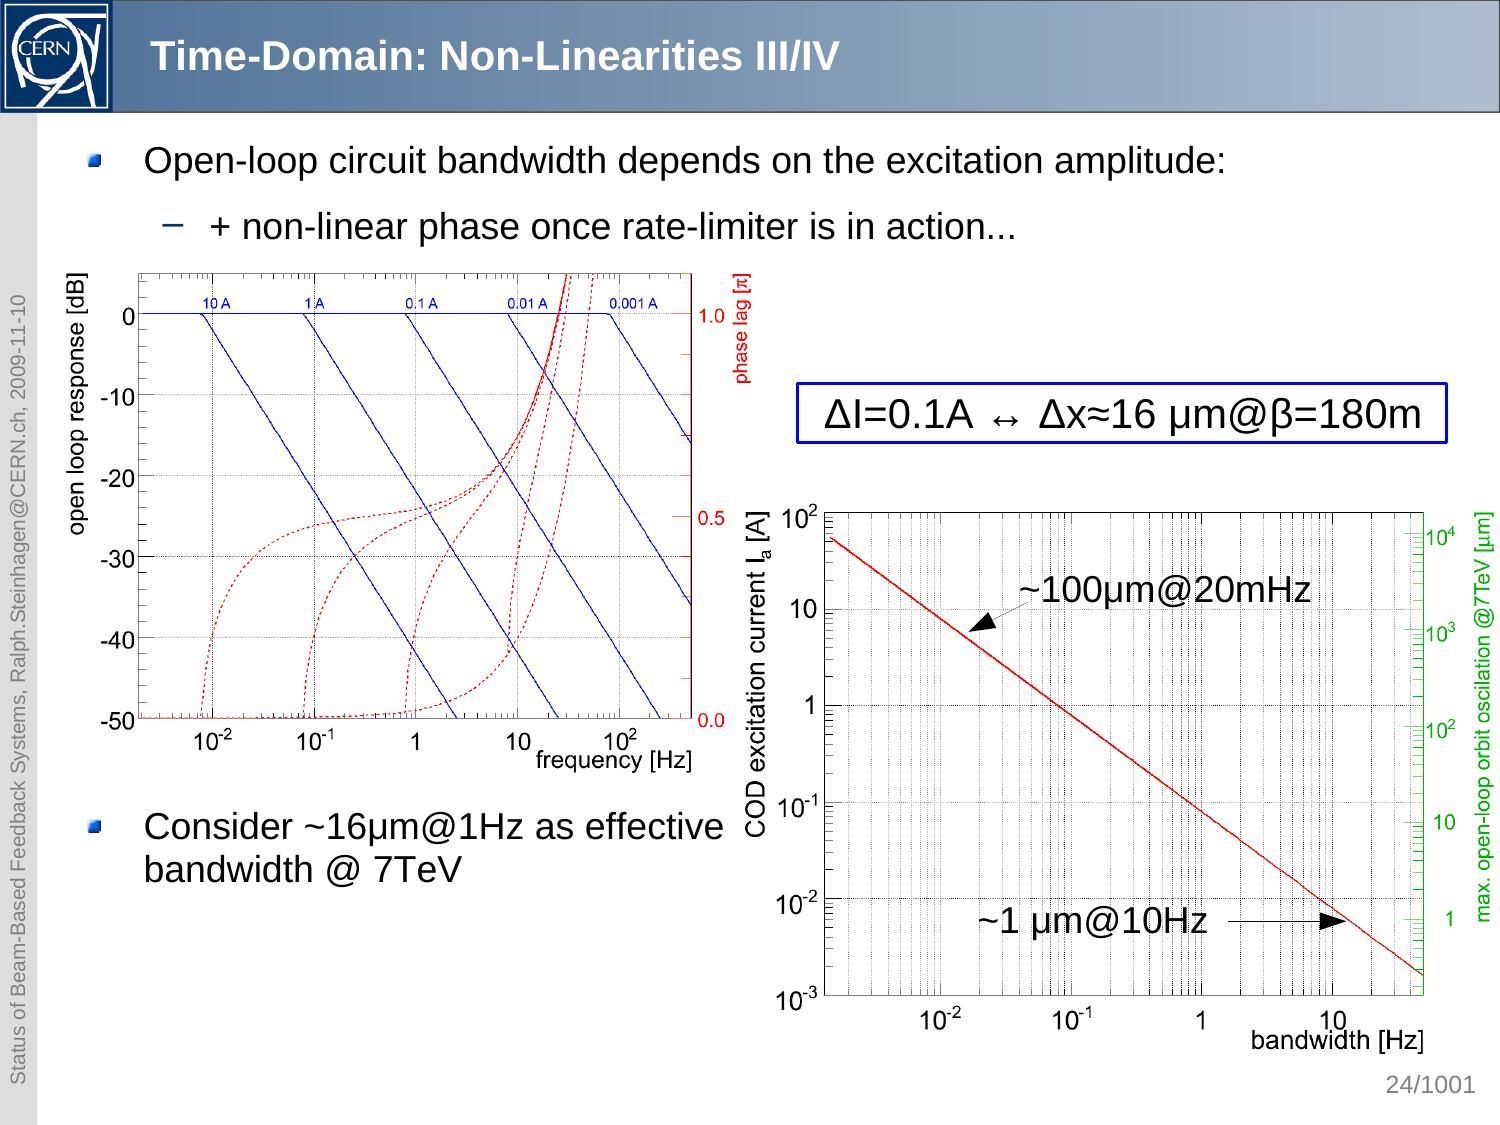

# Time-Domain: Non-Linearities III/IV
Open-loop circuit bandwidth depends on the excitation amplitude:
+ non-linear phase once rate-limiter is in action...
Consider ~16μm@1Hz as effective 					bandwidth @ 7TeV
ΔI=0.1A ↔ Δx≈16 μm@β=180m
~100μm@20mHz
~1 μm@10Hz